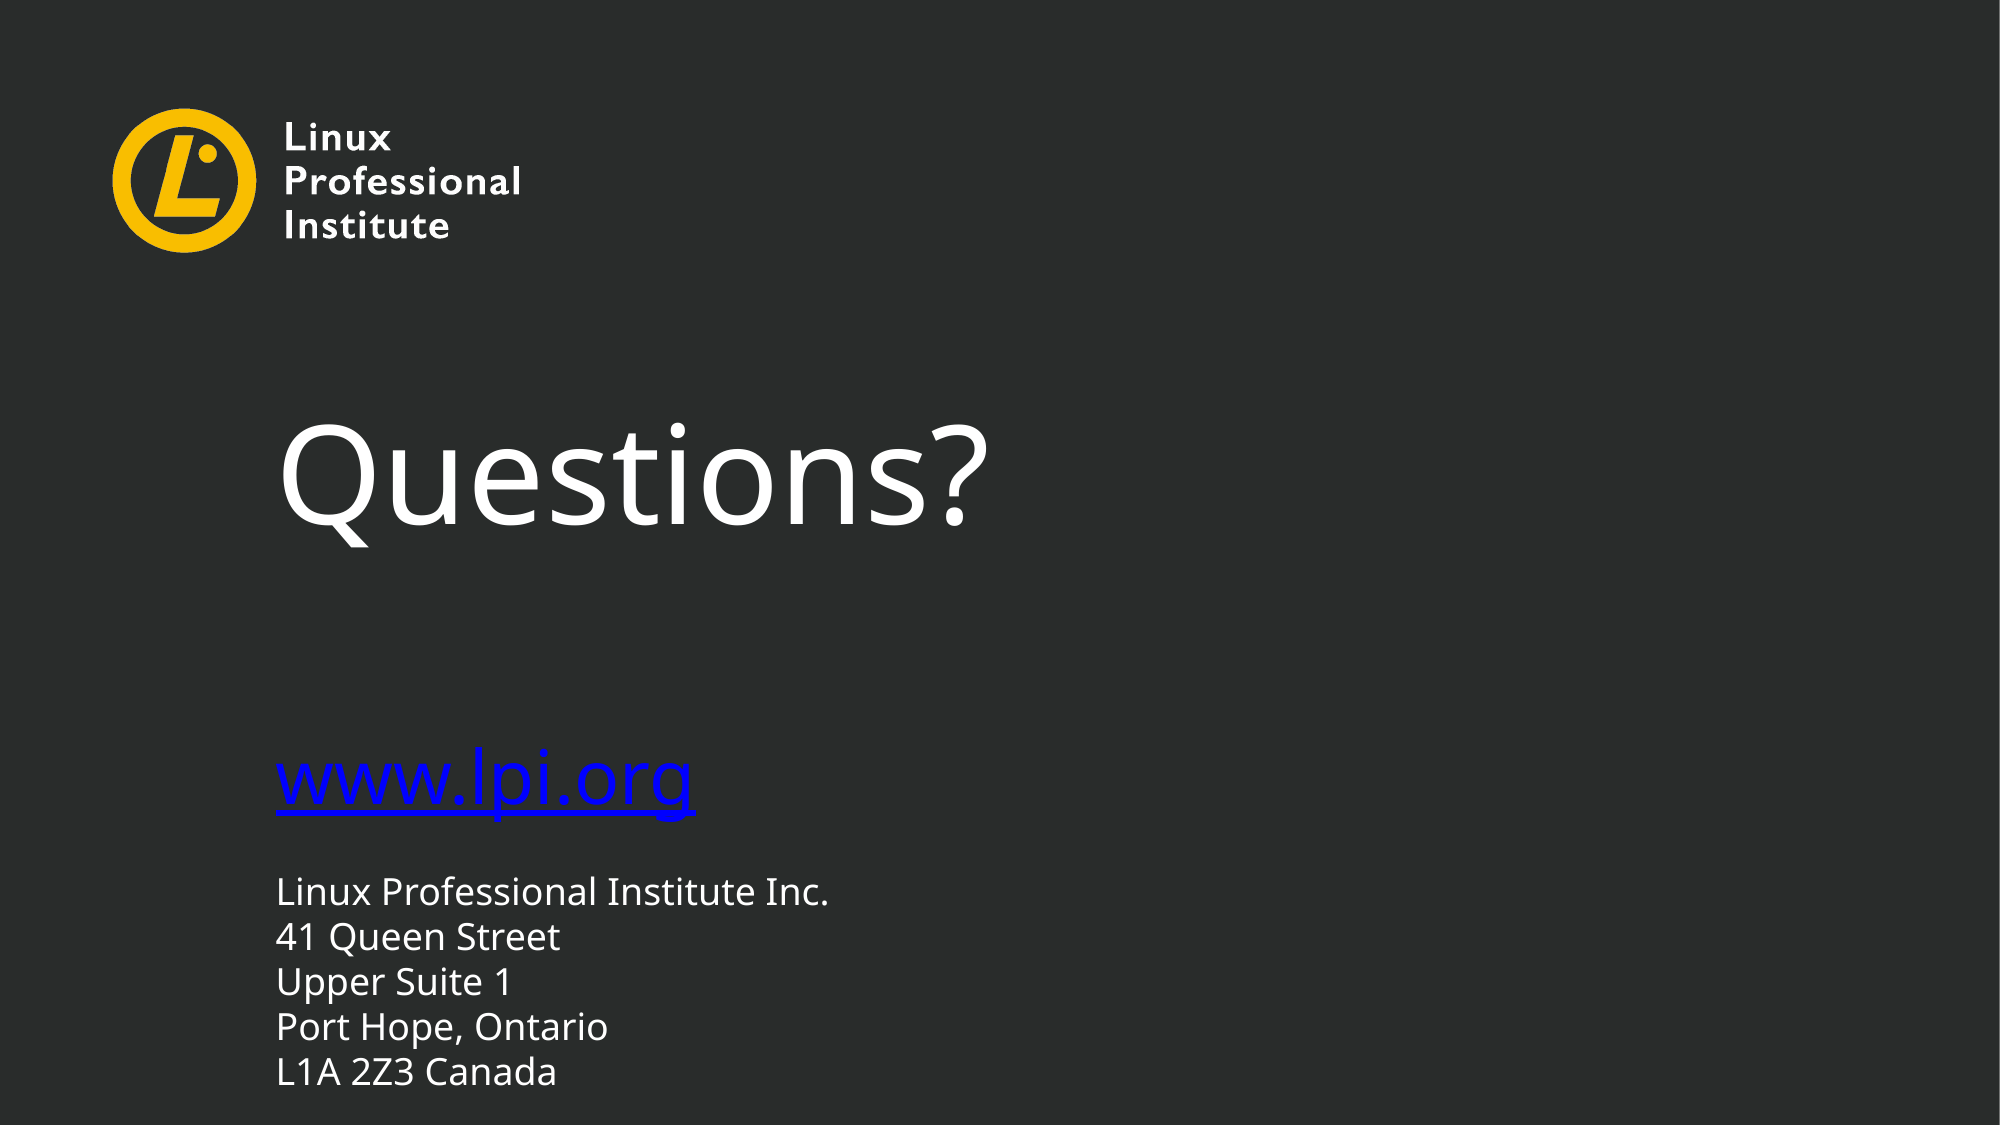

Questions?
www.lpi.org
Linux Professional Institute Inc.
41 Queen Street
Upper Suite 1
Port Hope, Ontario
L1A 2Z3 Canada